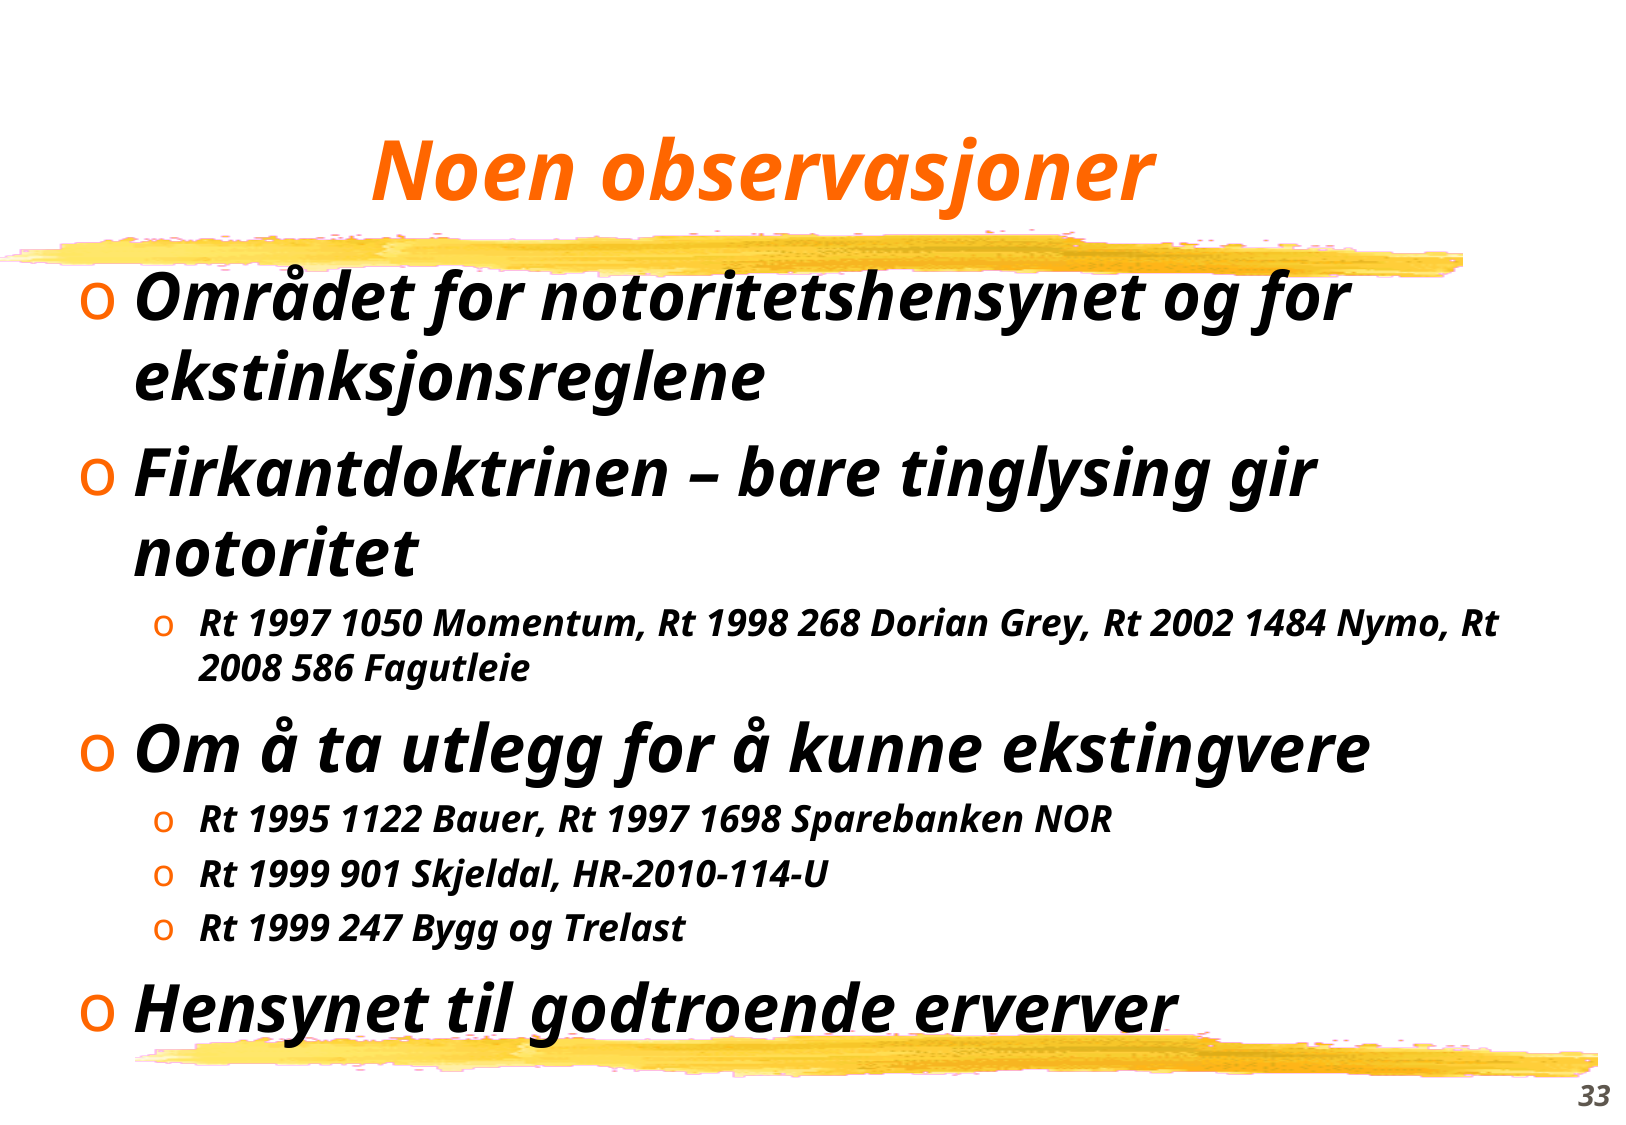

# Noen observasjoner
Området for notoritetshensynet og for ekstinksjonsreglene
Firkantdoktrinen – bare tinglysing gir notoritet
Rt 1997 1050 Momentum, Rt 1998 268 Dorian Grey, Rt 2002 1484 Nymo, Rt 2008 586 Fagutleie
Om å ta utlegg for å kunne ekstingvere
Rt 1995 1122 Bauer, Rt 1997 1698 Sparebanken NOR
Rt 1999 901 Skjeldal, HR-2010-114-U
Rt 1999 247 Bygg og Trelast
Hensynet til godtroende erverver